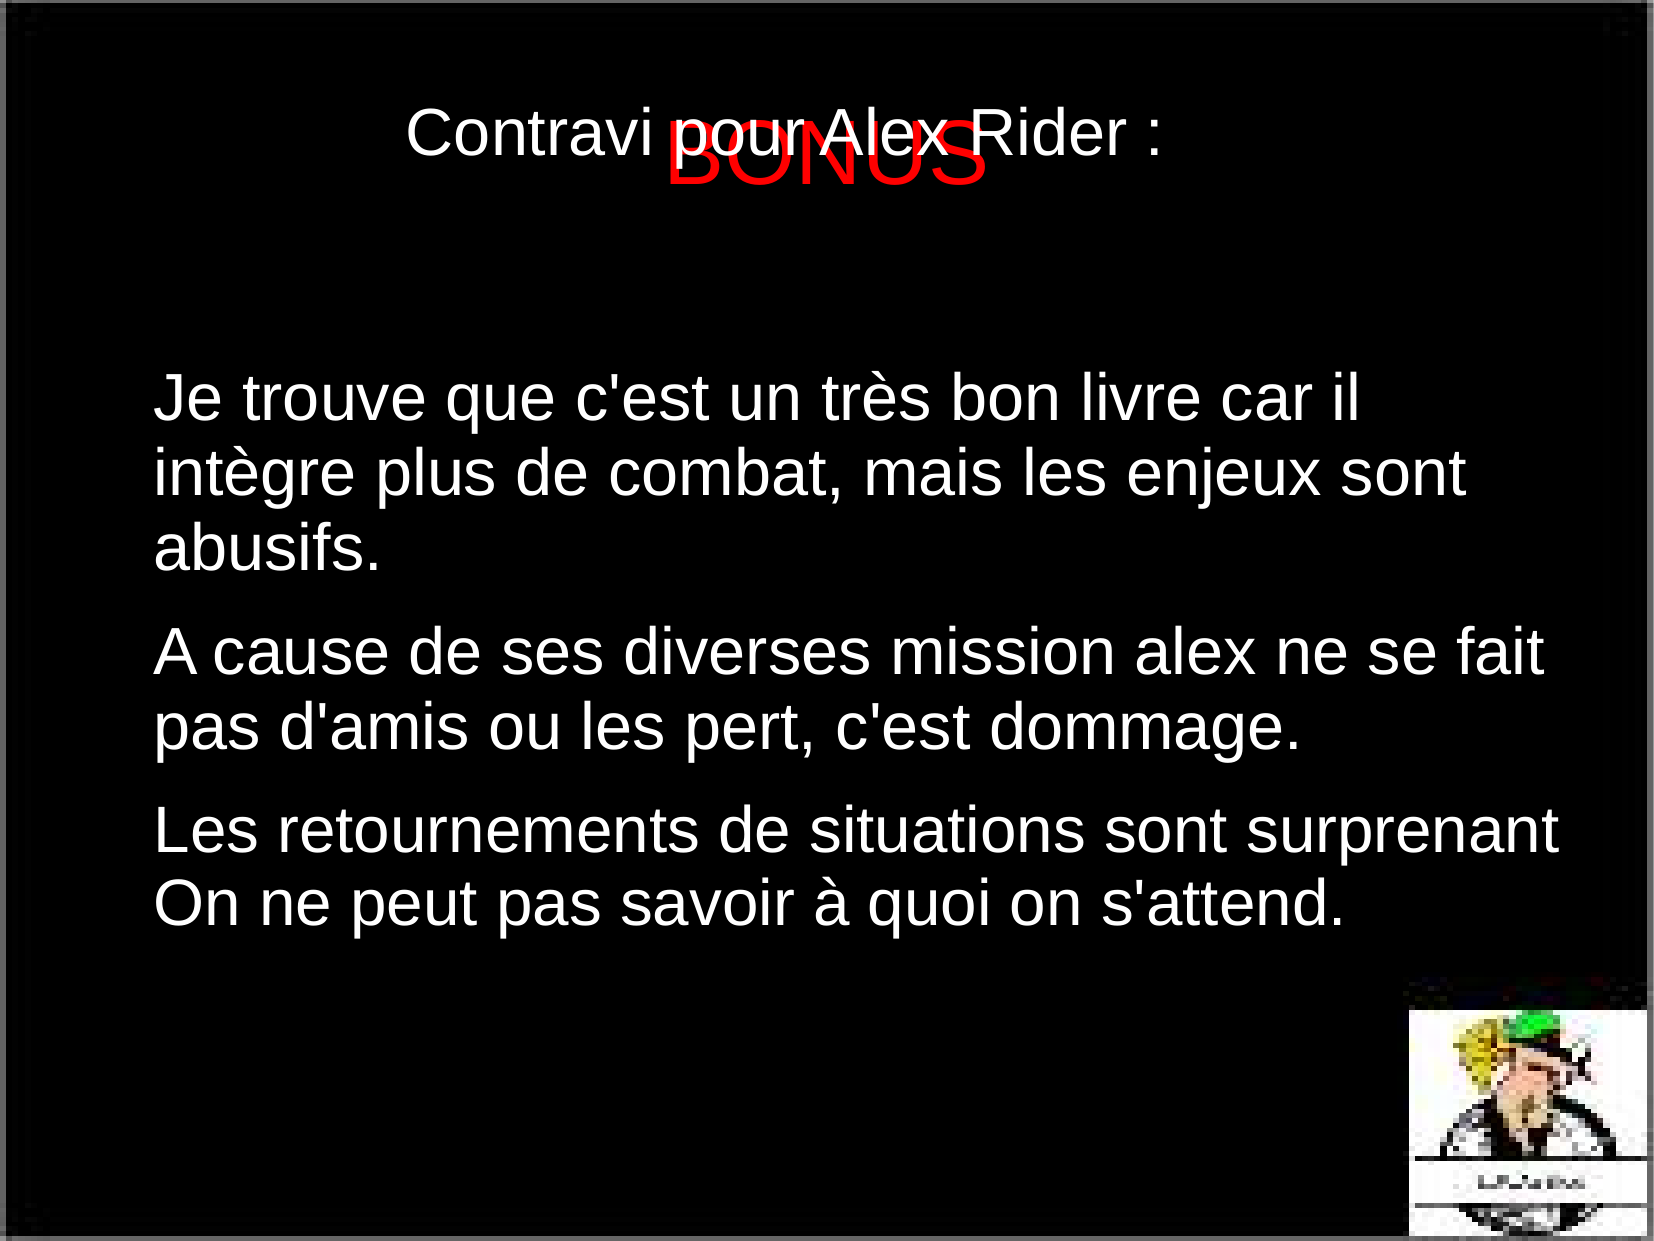

Contravi pour Alex Rider :
# BONUS
Je trouve que c'est un très bon livre car il intègre plus de combat, mais les enjeux sont abusifs.
A cause de ses diverses mission alex ne se fait pas d'amis ou les pert, c'est dommage.
Les retournements de situations sont surprenant
On ne peut pas savoir à quoi on s'attend.